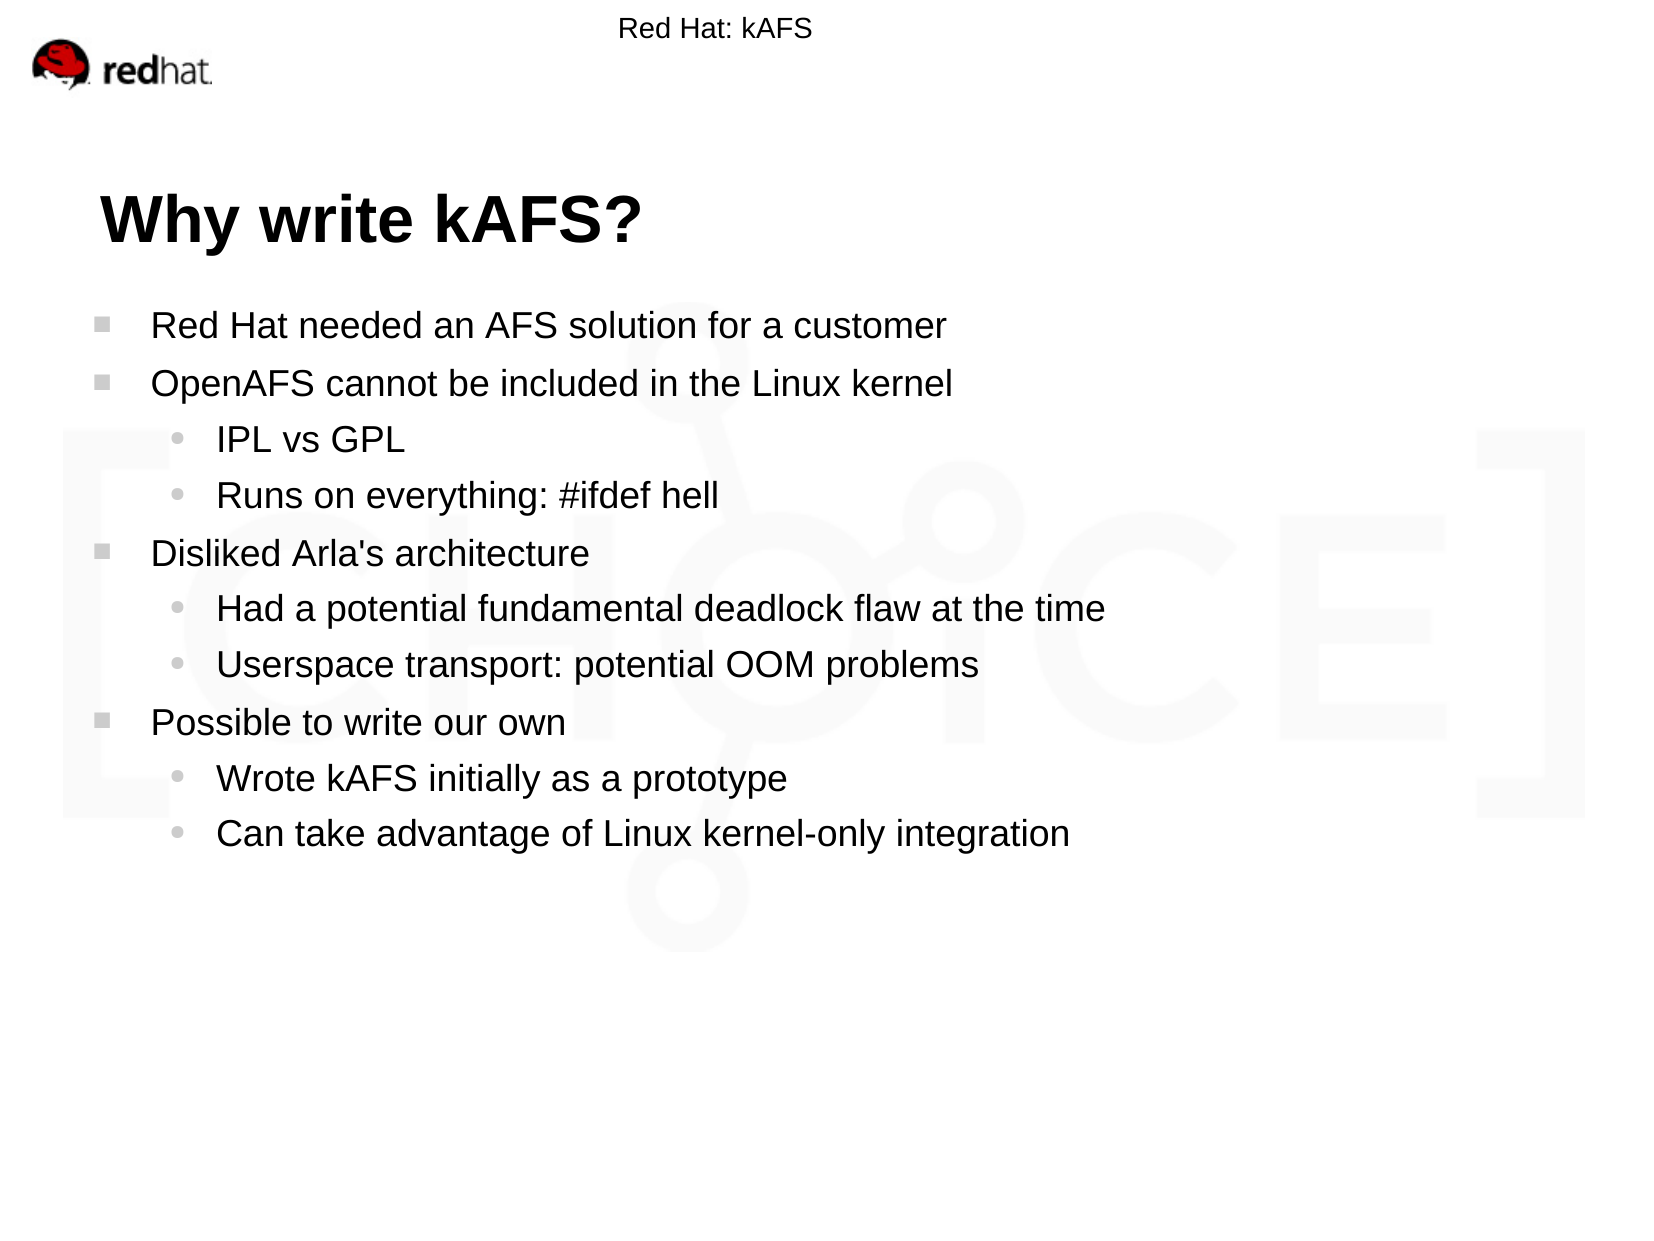

# Why write kAFS?
Red Hat needed an AFS solution for a customer
OpenAFS cannot be included in the Linux kernel
IPL vs GPL
Runs on everything: #ifdef hell
Disliked Arla's architecture
Had a potential fundamental deadlock flaw at the time
Userspace transport: potential OOM problems
Possible to write our own
Wrote kAFS initially as a prototype
Can take advantage of Linux kernel-only integration